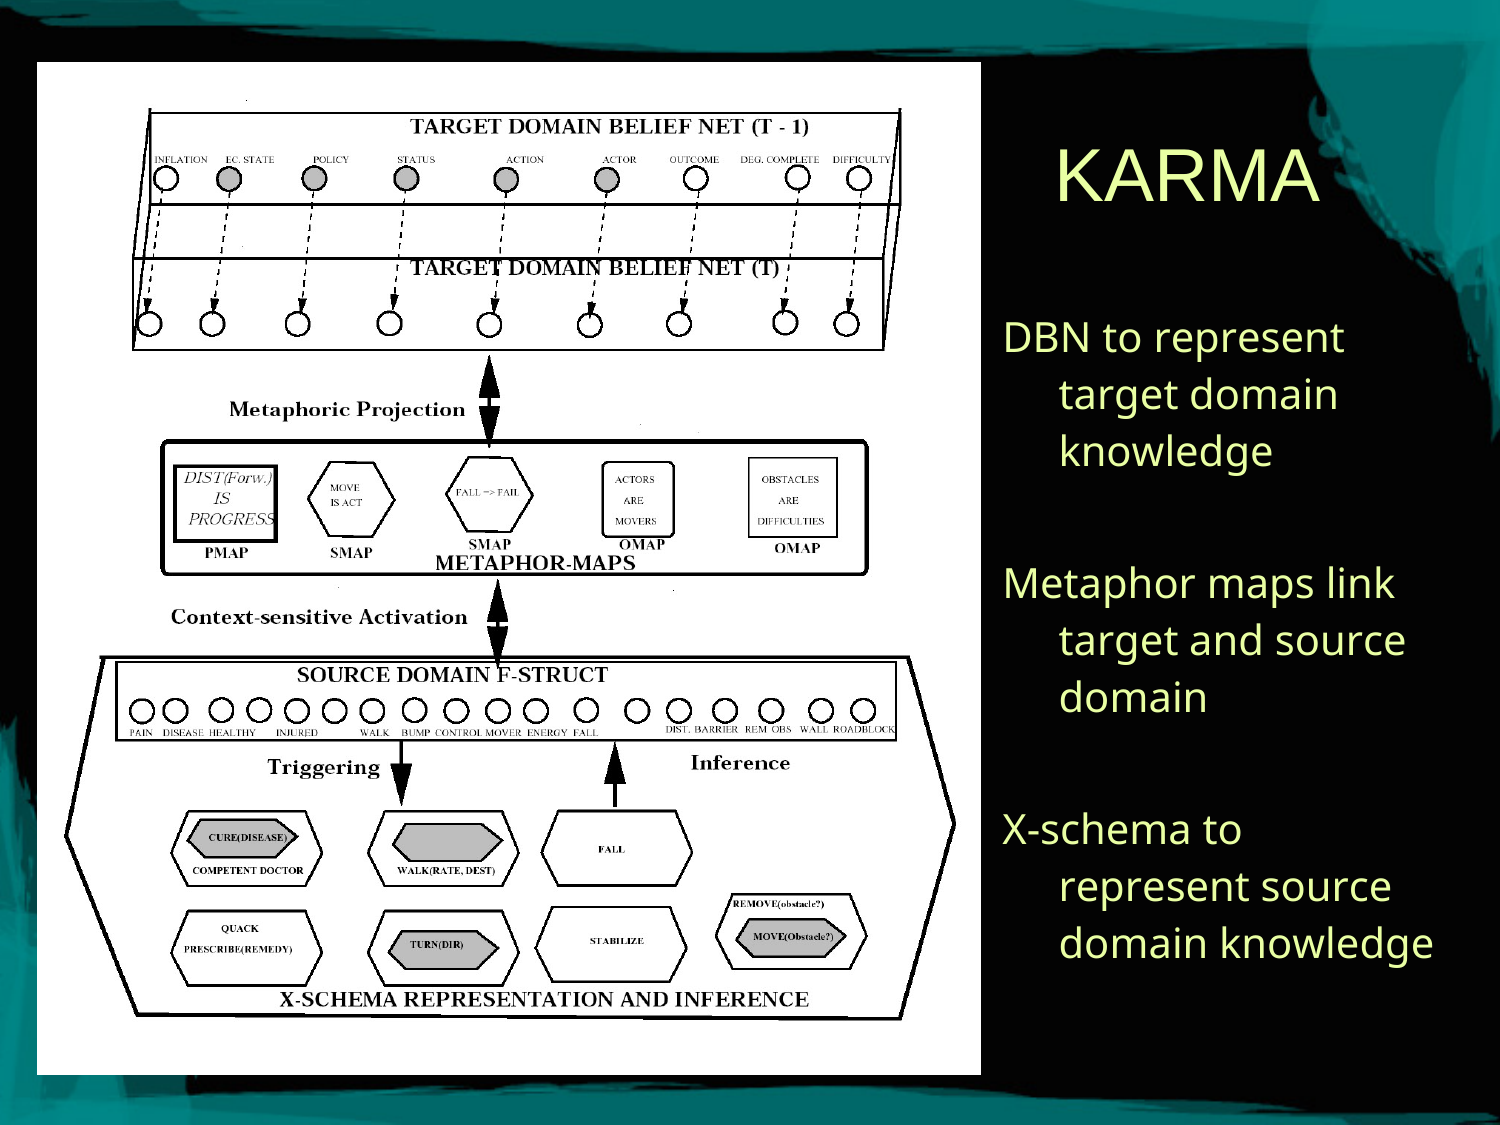

# KARMA
DBN to represent target domain knowledge
Metaphor maps link target and source domain
X-schema to represent source domain knowledge